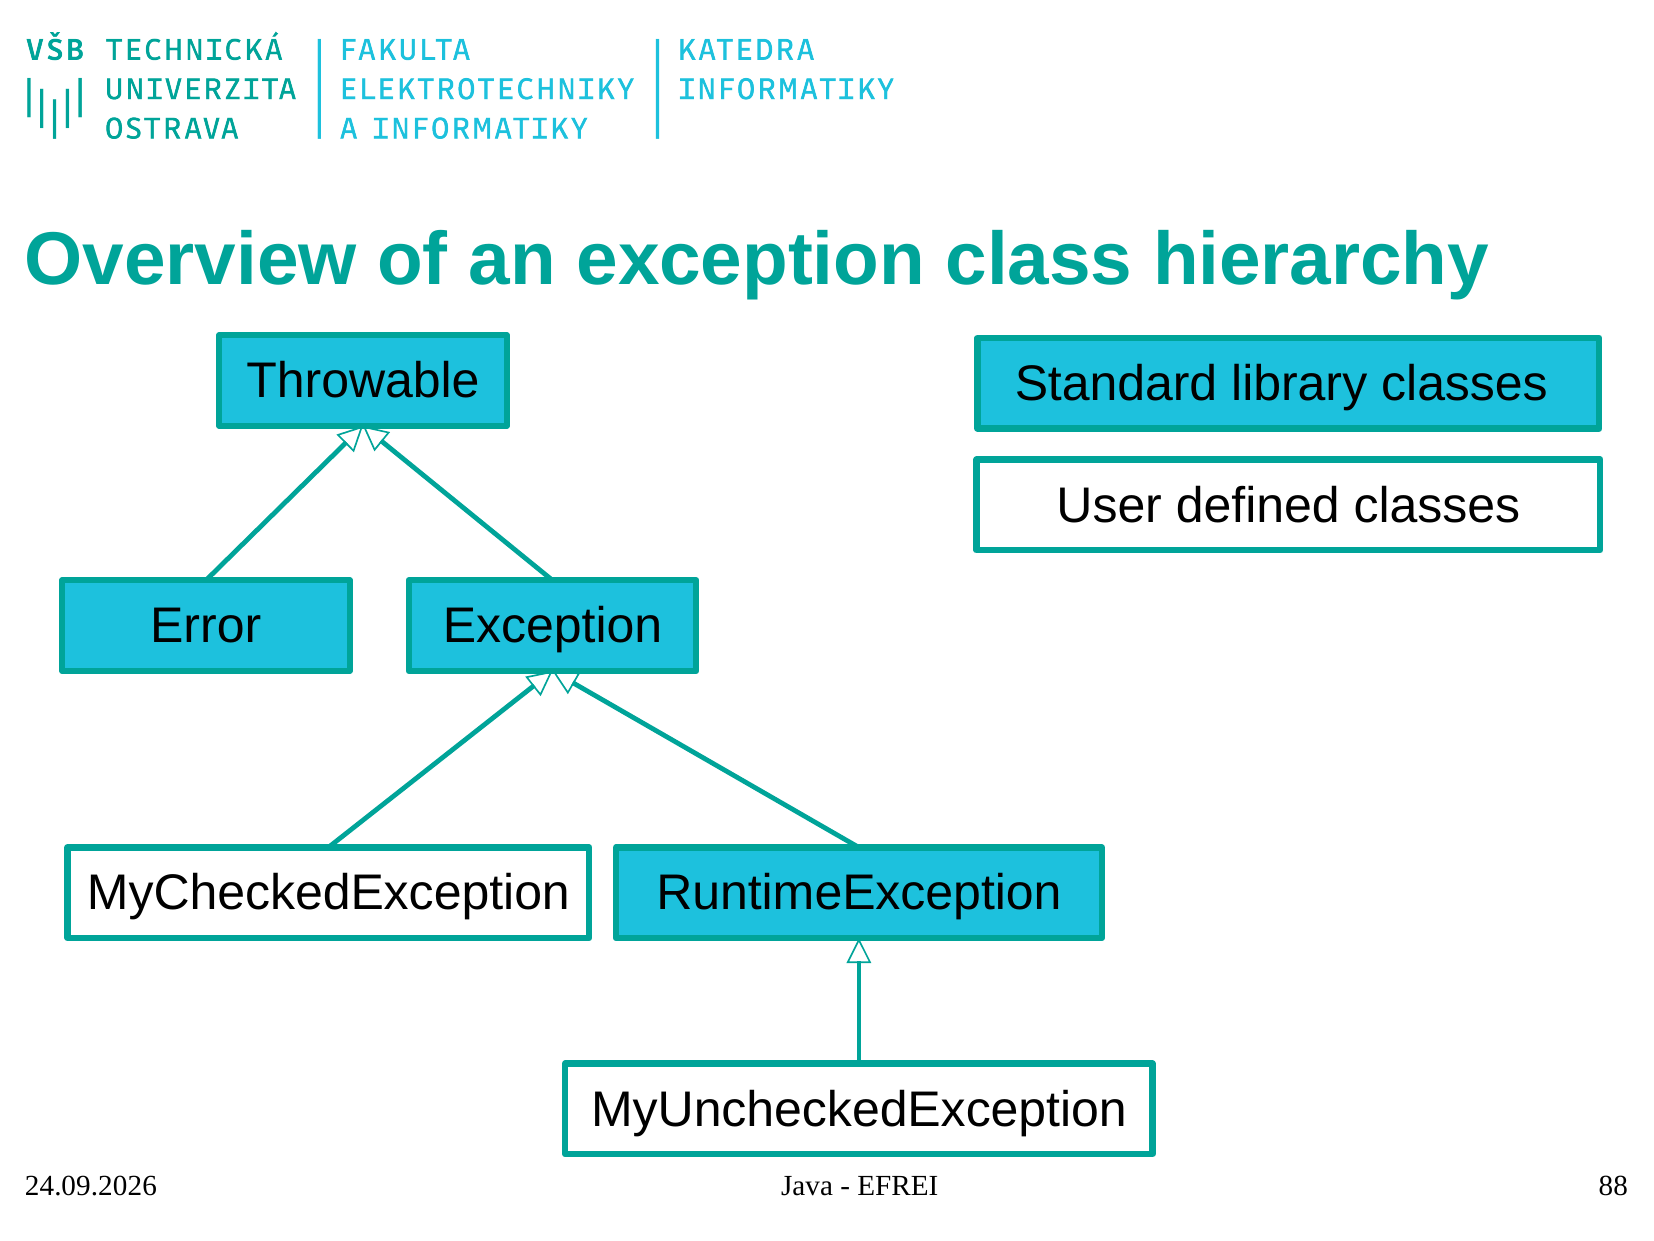

# Overview of an exception class hierarchy
Throwable
Standard library classes
User defined classes
Error
Exception
MyCheckedException
RuntimeException
MyUncheckedException
Java - EFREI
88